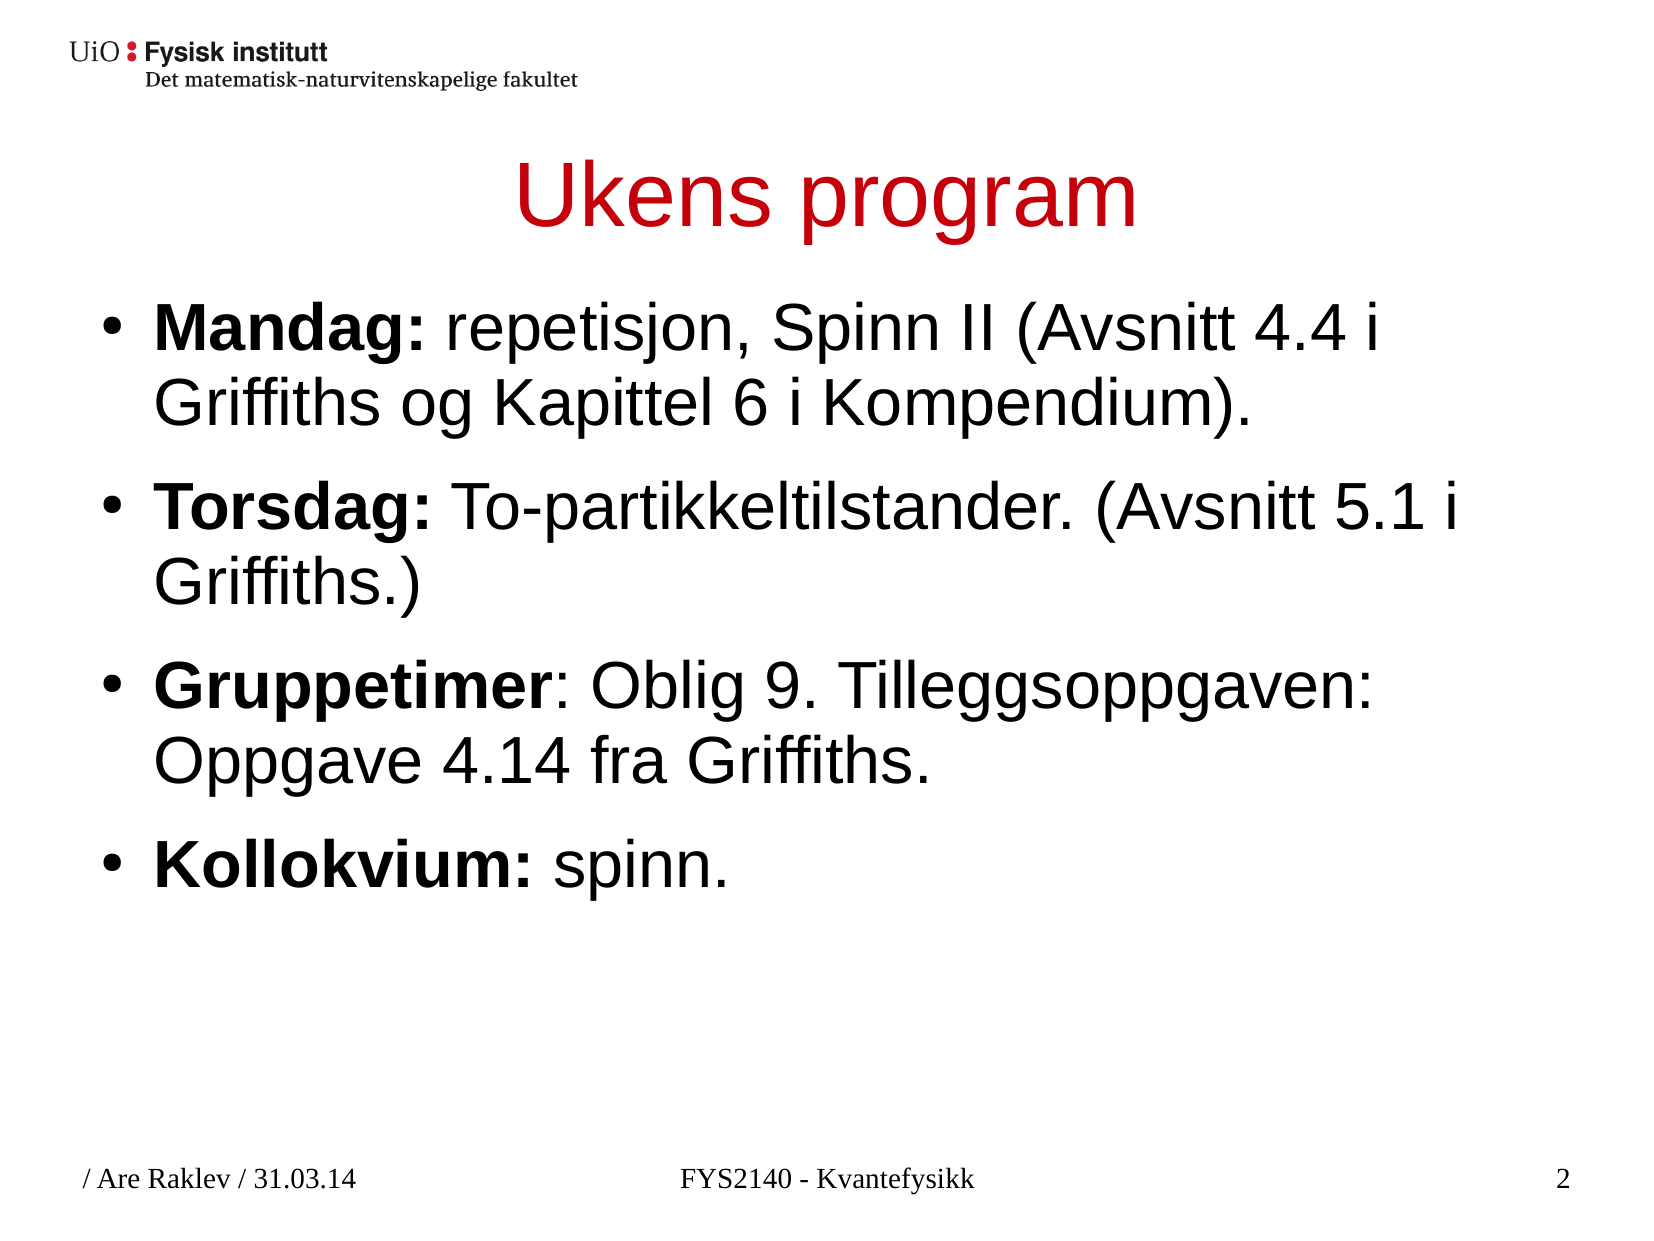

# Ukens program
Mandag: repetisjon, Spinn II (Avsnitt 4.4 i Griffiths og Kapittel 6 i Kompendium).
Torsdag: To-partikkeltilstander. (Avsnitt 5.1 i Griffiths.)
Gruppetimer: Oblig 9. Tilleggsoppgaven: Oppgave 4.14 fra Griffiths.
Kollokvium: spinn.
/ Are Raklev / 31.03.14
FYS2140 - Kvantefysikk
2